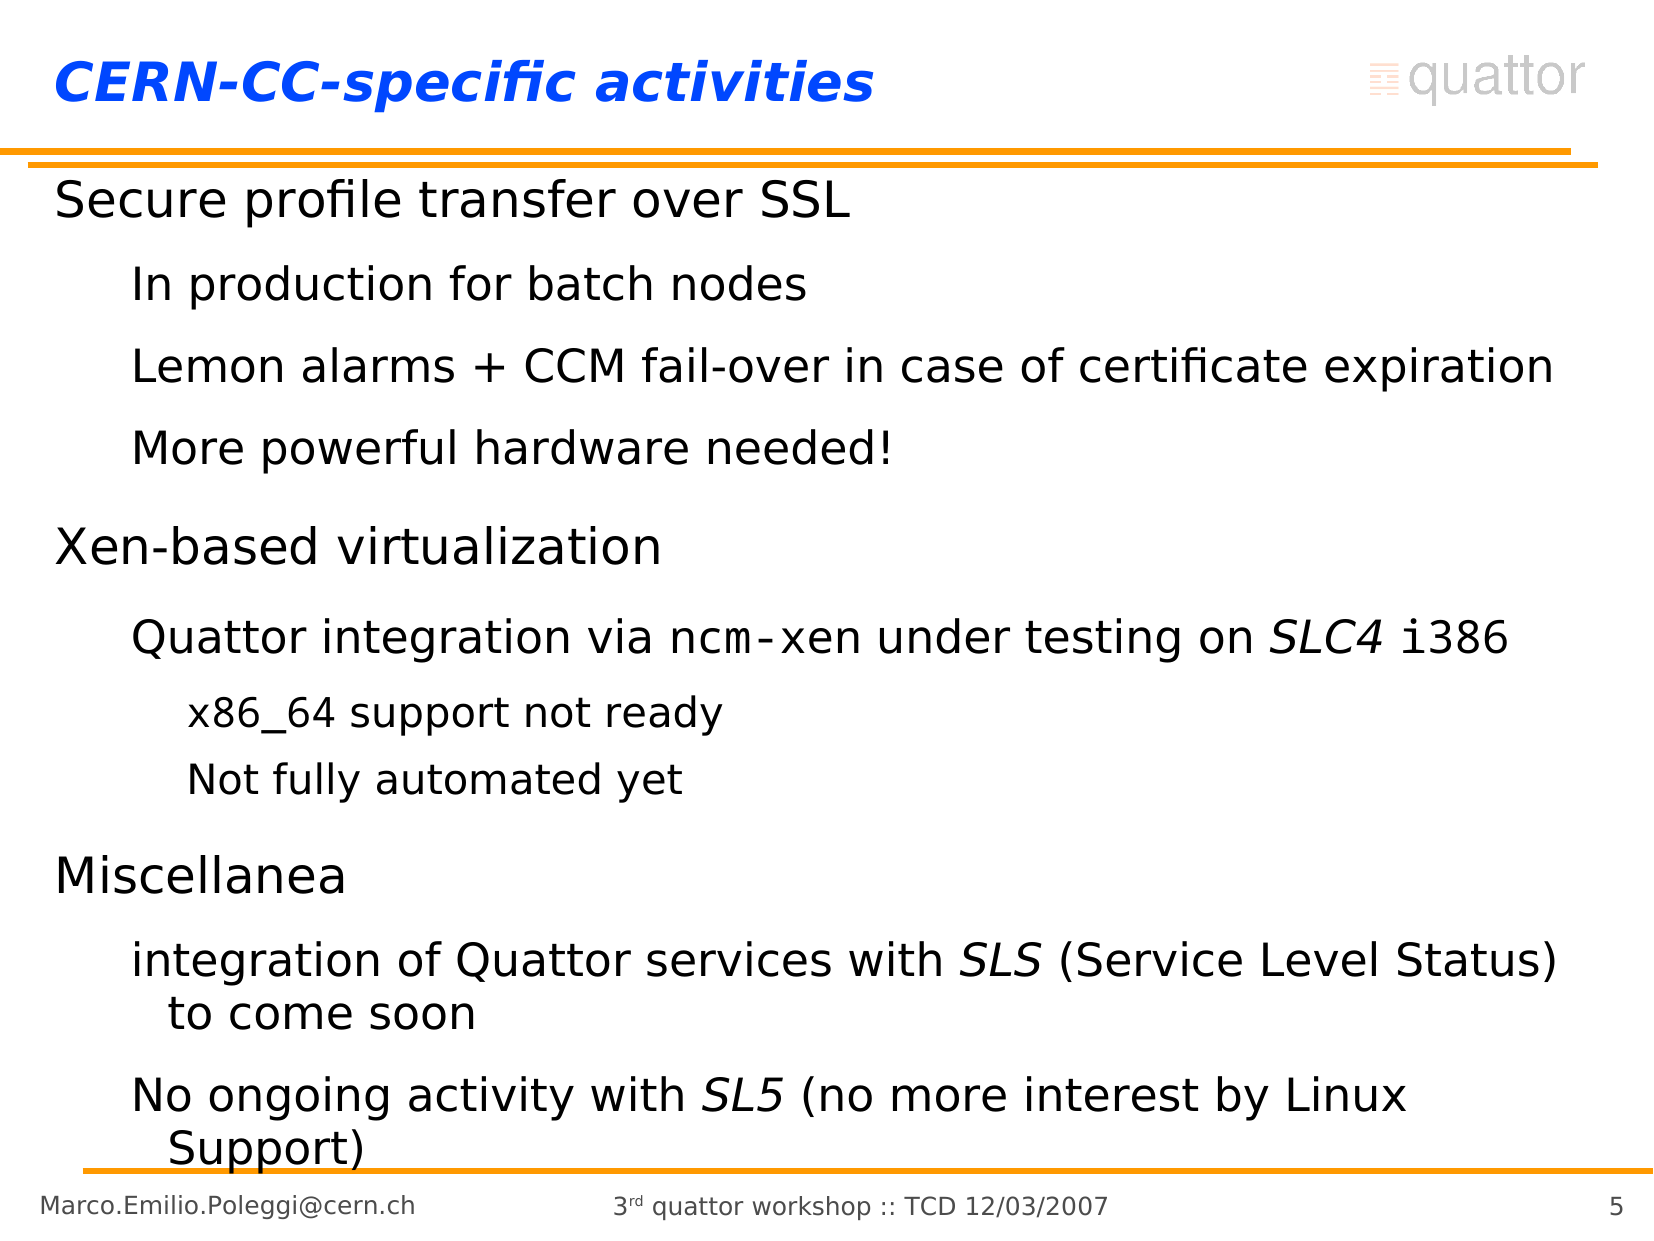

# CERN-CC-specific activities
Secure profile transfer over SSL
In production for batch nodes
Lemon alarms + CCM fail-over in case of certificate expiration
More powerful hardware needed!
Xen-based virtualization
Quattor integration via ncm-xen under testing on SLC4 i386
x86_64 support not ready
Not fully automated yet
Miscellanea
integration of Quattor services with SLS (Service Level Status) to come soon
No ongoing activity with SL5 (no more interest by Linux Support)
06/16/2006
5
Quattor @ LCG-T2 workshop